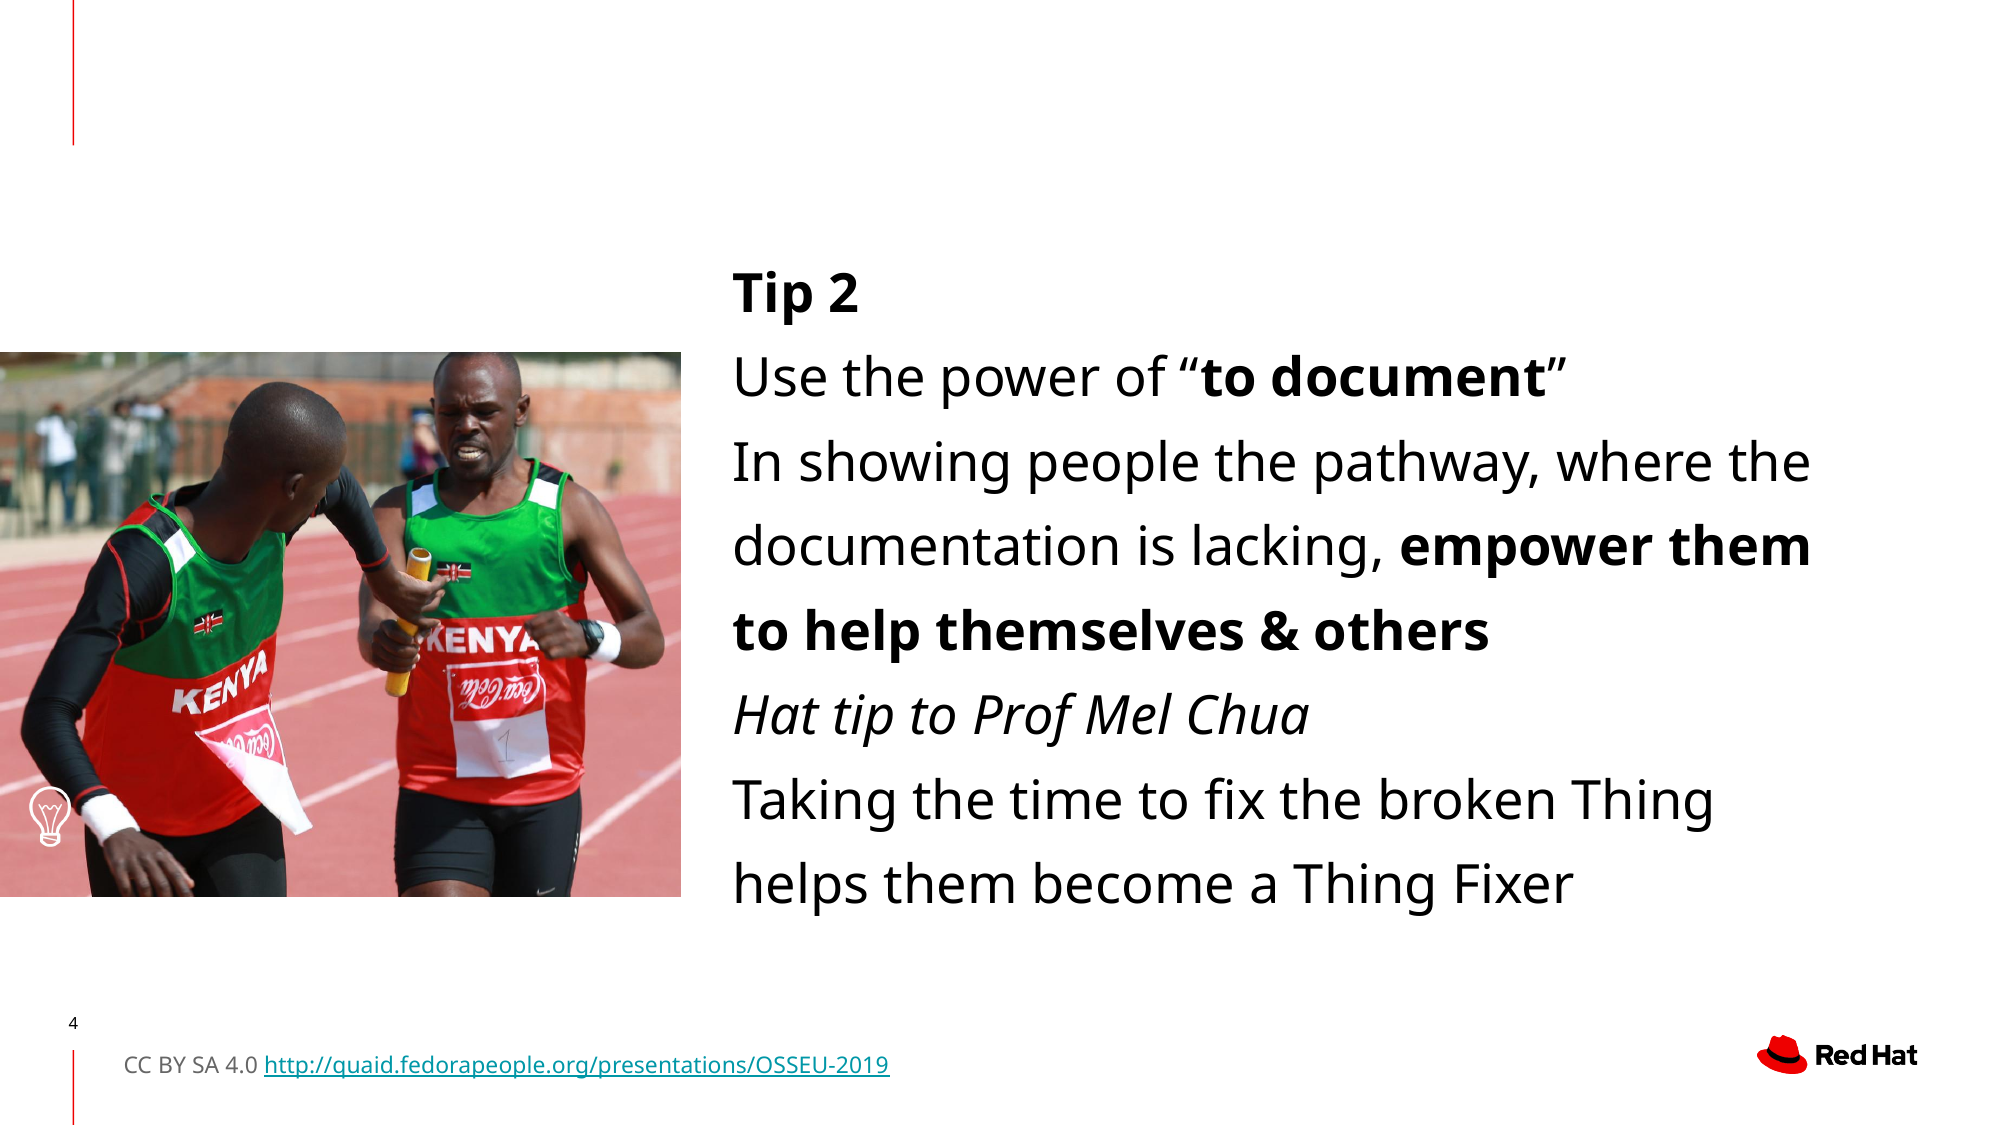

# Tip 2 Use the power of “to document” In showing people the pathway, where the documentation is lacking, empower them to help themselves & others Hat tip to Prof Mel Chua Taking the time to fix the broken Thing helps them become a Thing Fixer